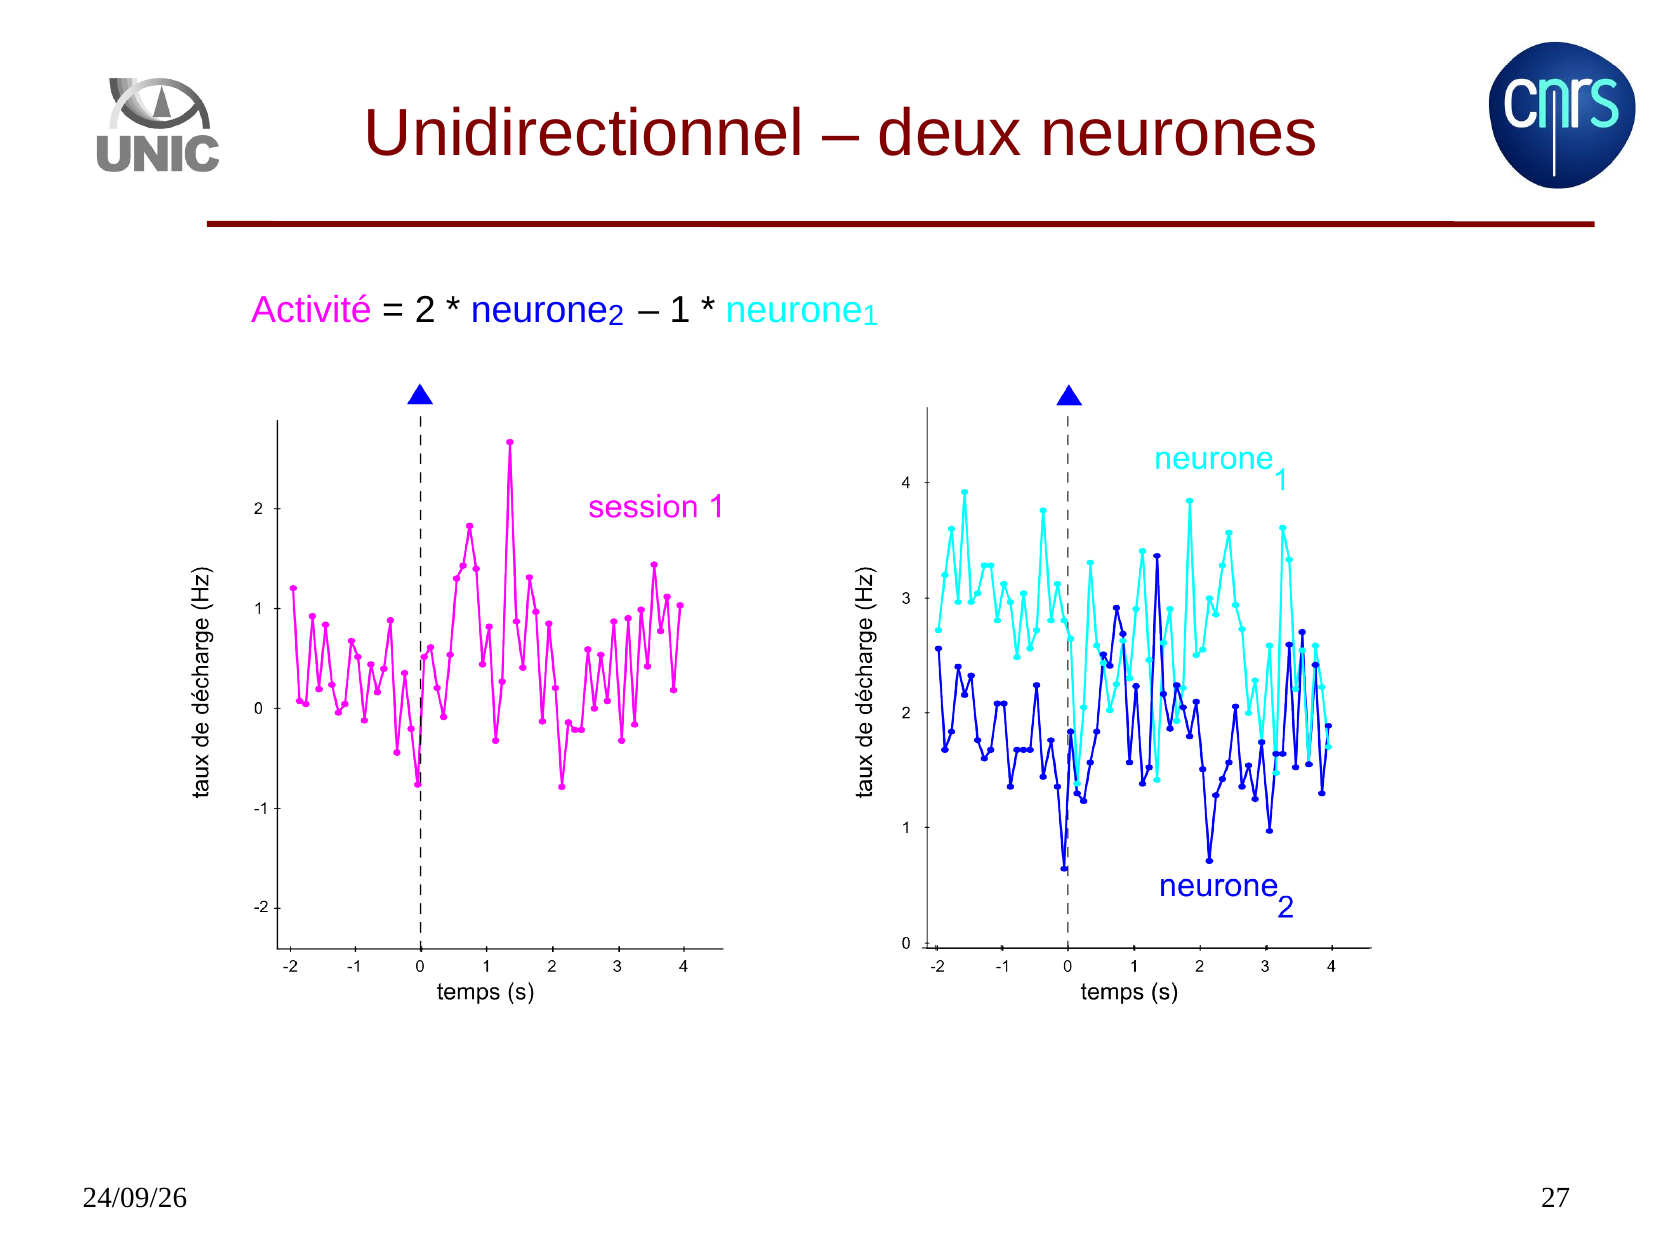

Unidirectionnel – deux neurones
Activité = 2 * neurone2 – 1 * neurone1